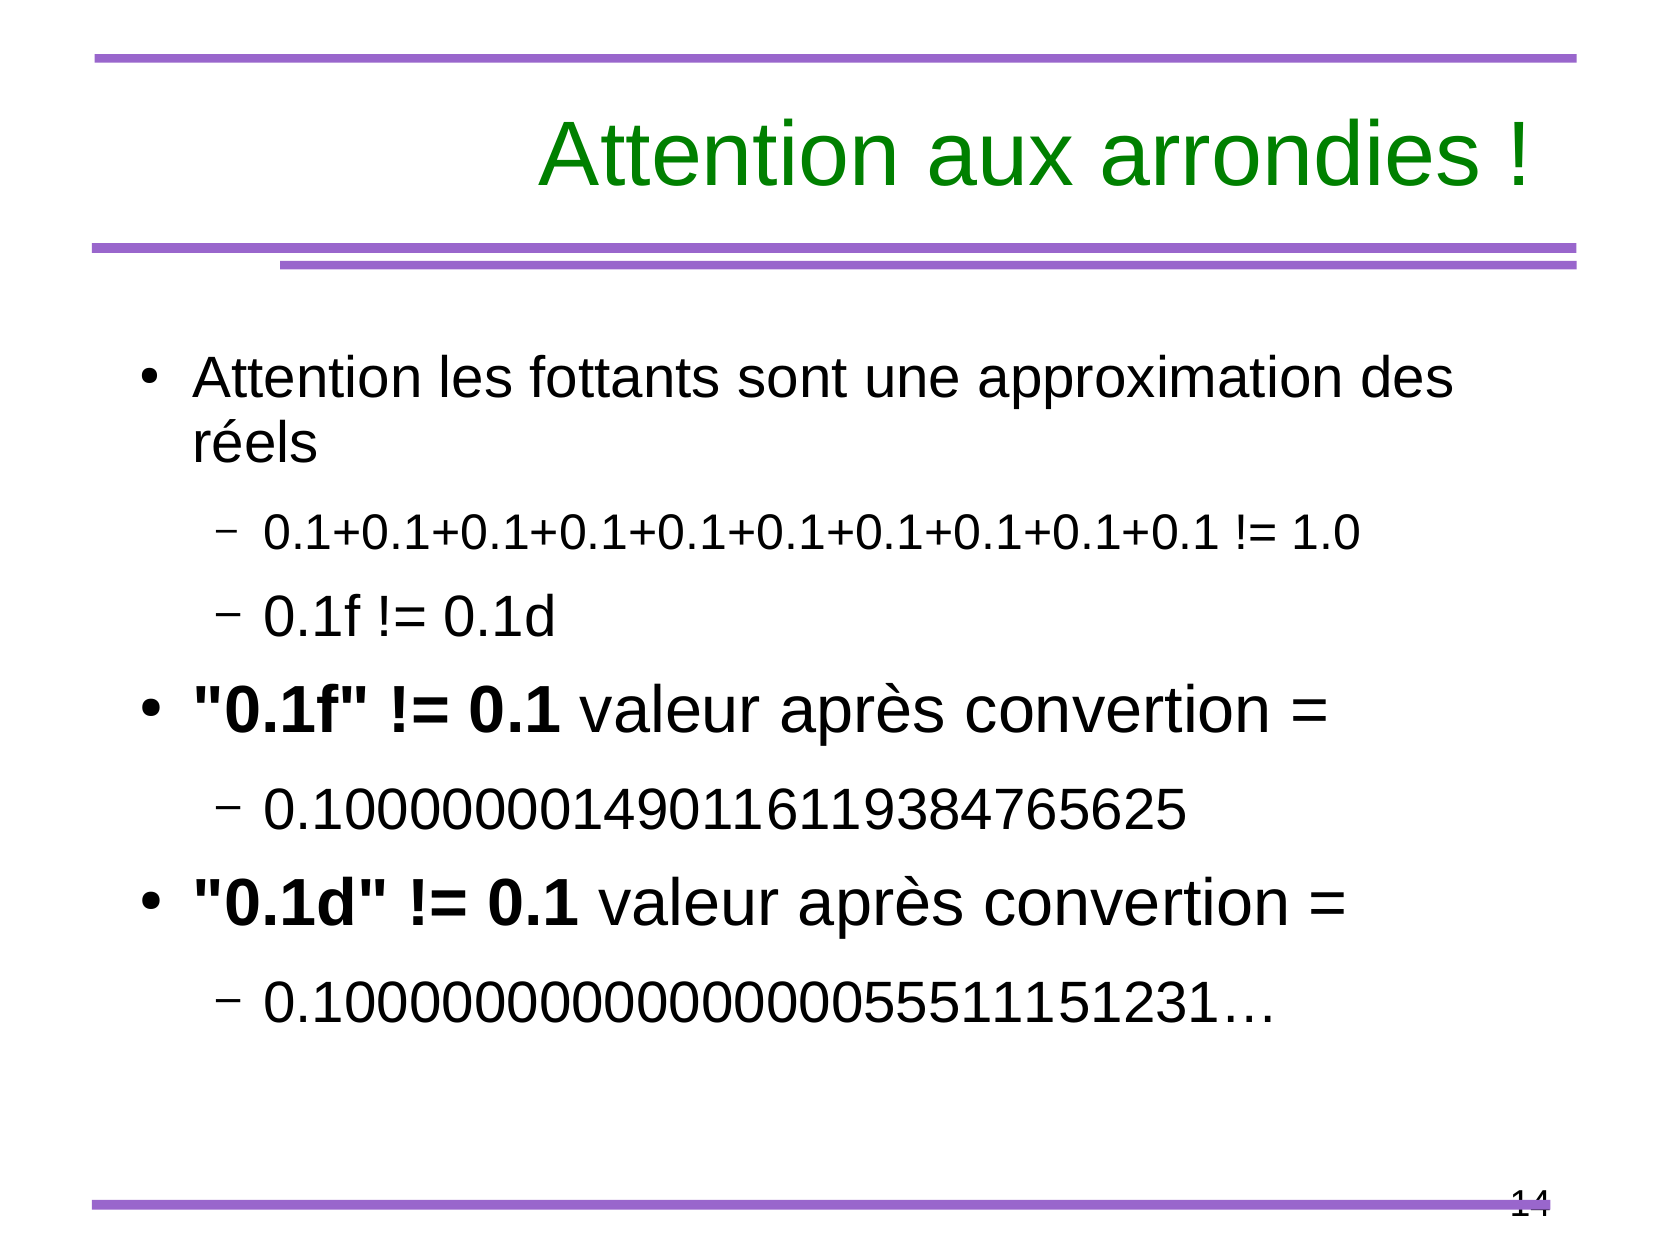

# Attention aux arrondies !
Attention les fottants sont une approximation des réels
0.1+0.1+0.1+0.1+0.1+0.1+0.1+0.1+0.1+0.1 != 1.0
0.1f != 0.1d
"0.1f" != 0.1 valeur après convertion =
0.100000001490116119384765625
"0.1d" != 0.1 valeur après convertion =
0.1000000000000000055511151231…